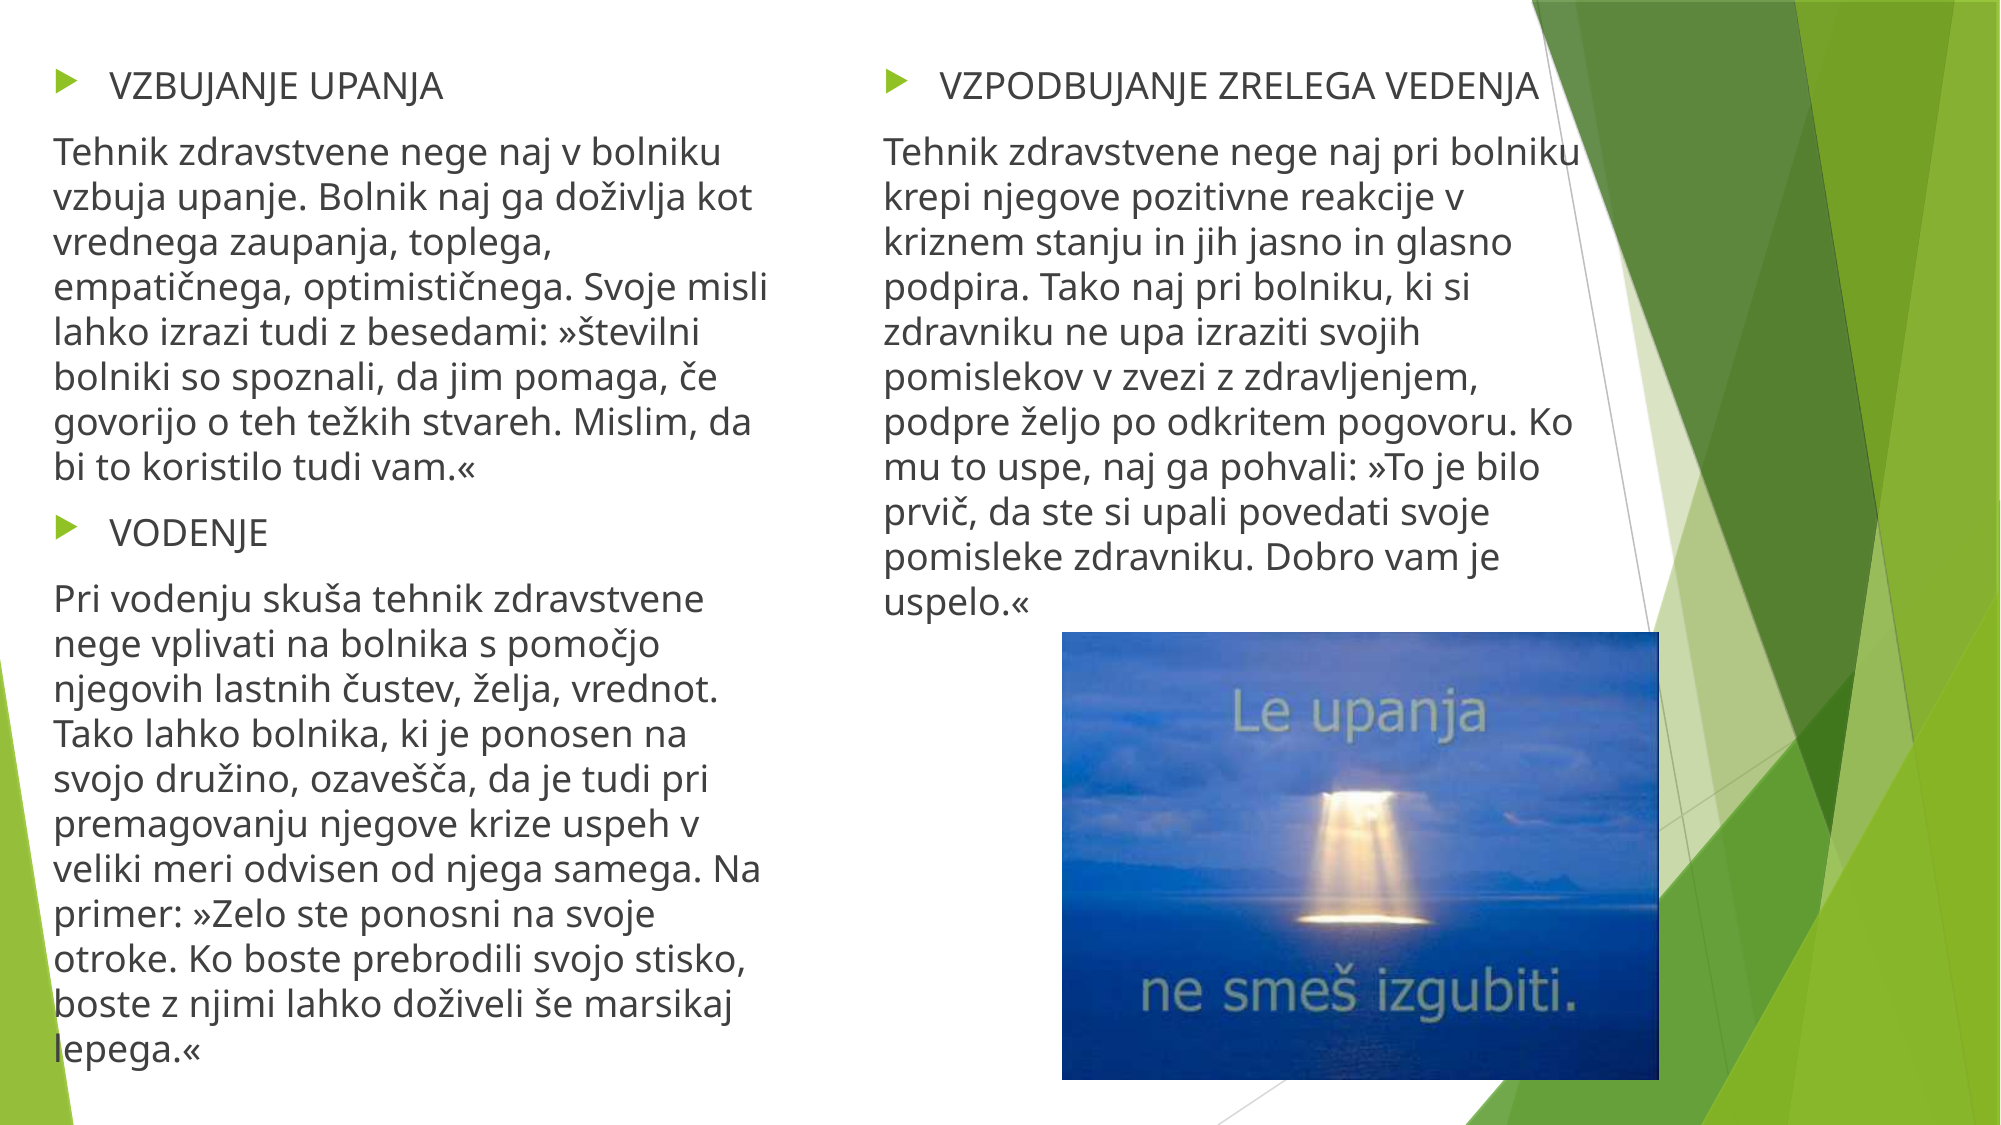

# VZBUJANJE UPANJA
Tehnik zdravstvene nege naj v bolniku vzbuja upanje. Bolnik naj ga doživlja kot vrednega zaupanja, toplega, empatičnega, optimističnega. Svoje misli lahko izrazi tudi z besedami: »številni bolniki so spoznali, da jim pomaga, če govorijo o teh težkih stvareh. Mislim, da bi to koristilo tudi vam.«
VODENJE
Pri vodenju skuša tehnik zdravstvene nege vplivati na bolnika s pomočjo njegovih lastnih čustev, želja, vrednot. Tako lahko bolnika, ki je ponosen na svojo družino, ozavešča, da je tudi pri premagovanju njegove krize uspeh v veliki meri odvisen od njega samega. Na primer: »Zelo ste ponosni na svoje otroke. Ko boste prebrodili svojo stisko, boste z njimi lahko doživeli še marsikaj lepega.«
VZPODBUJANJE ZRELEGA VEDENJA
Tehnik zdravstvene nege naj pri bolniku krepi njegove pozitivne reakcije v kriznem stanju in jih jasno in glasno podpira. Tako naj pri bolniku, ki si zdravniku ne upa izraziti svojih pomislekov v zvezi z zdravljenjem, podpre željo po odkritem pogovoru. Ko mu to uspe, naj ga pohvali: »To je bilo prvič, da ste si upali povedati svoje pomisleke zdravniku. Dobro vam je uspelo.«